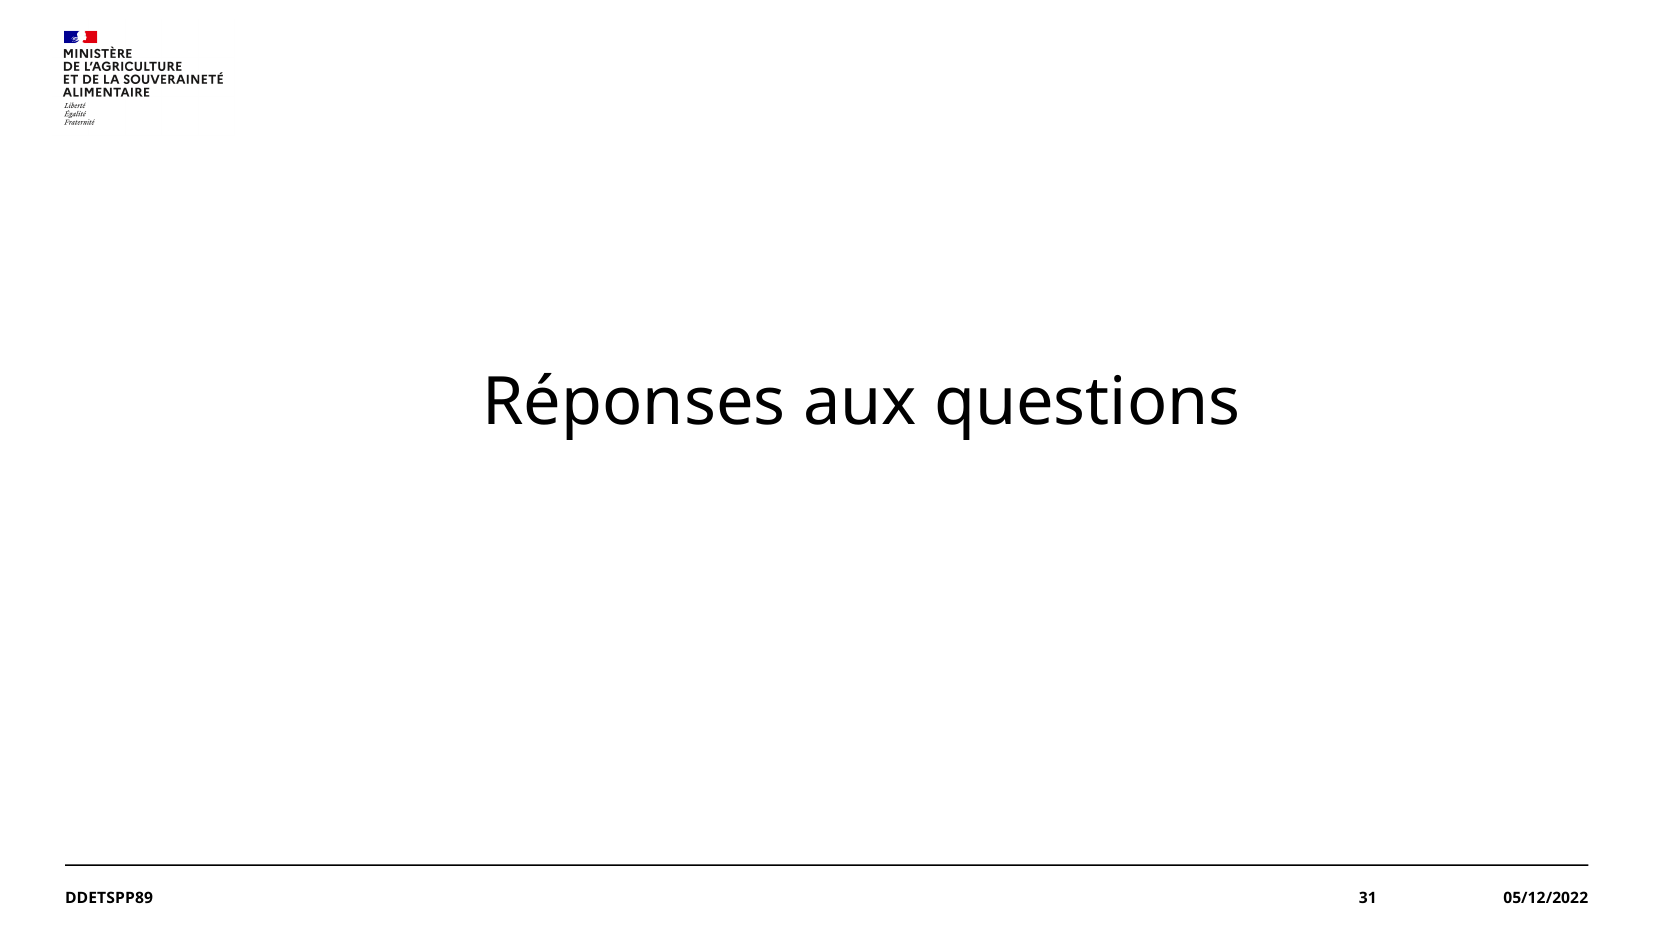

# Réponses aux questions
DDETSPP89
31
05/12/2022